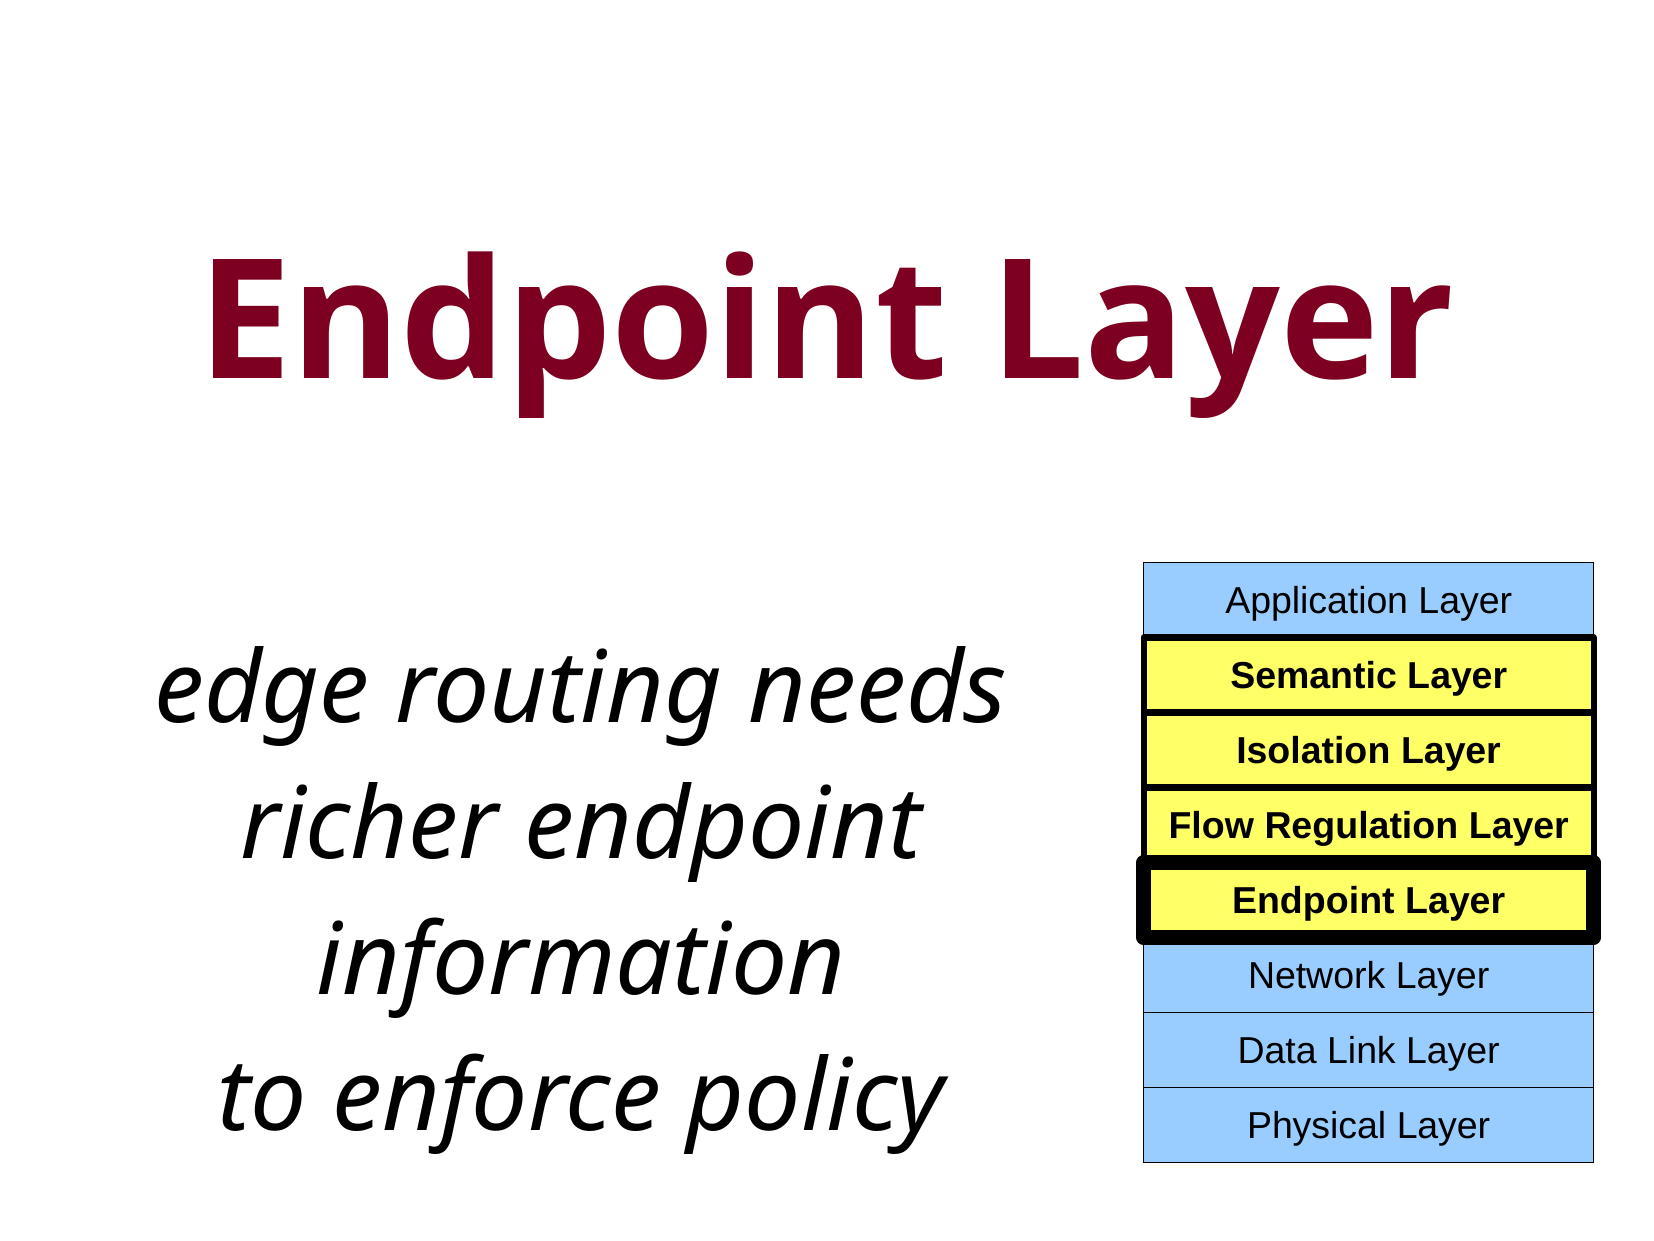

# Endpoint Layer
Application Layer
edge routing needs
richer endpoint information
to enforce policy
Semantic Layer
Isolation Layer
Flow Regulation Layer
Endpoint Layer
Network Layer
Data Link Layer
Physical Layer